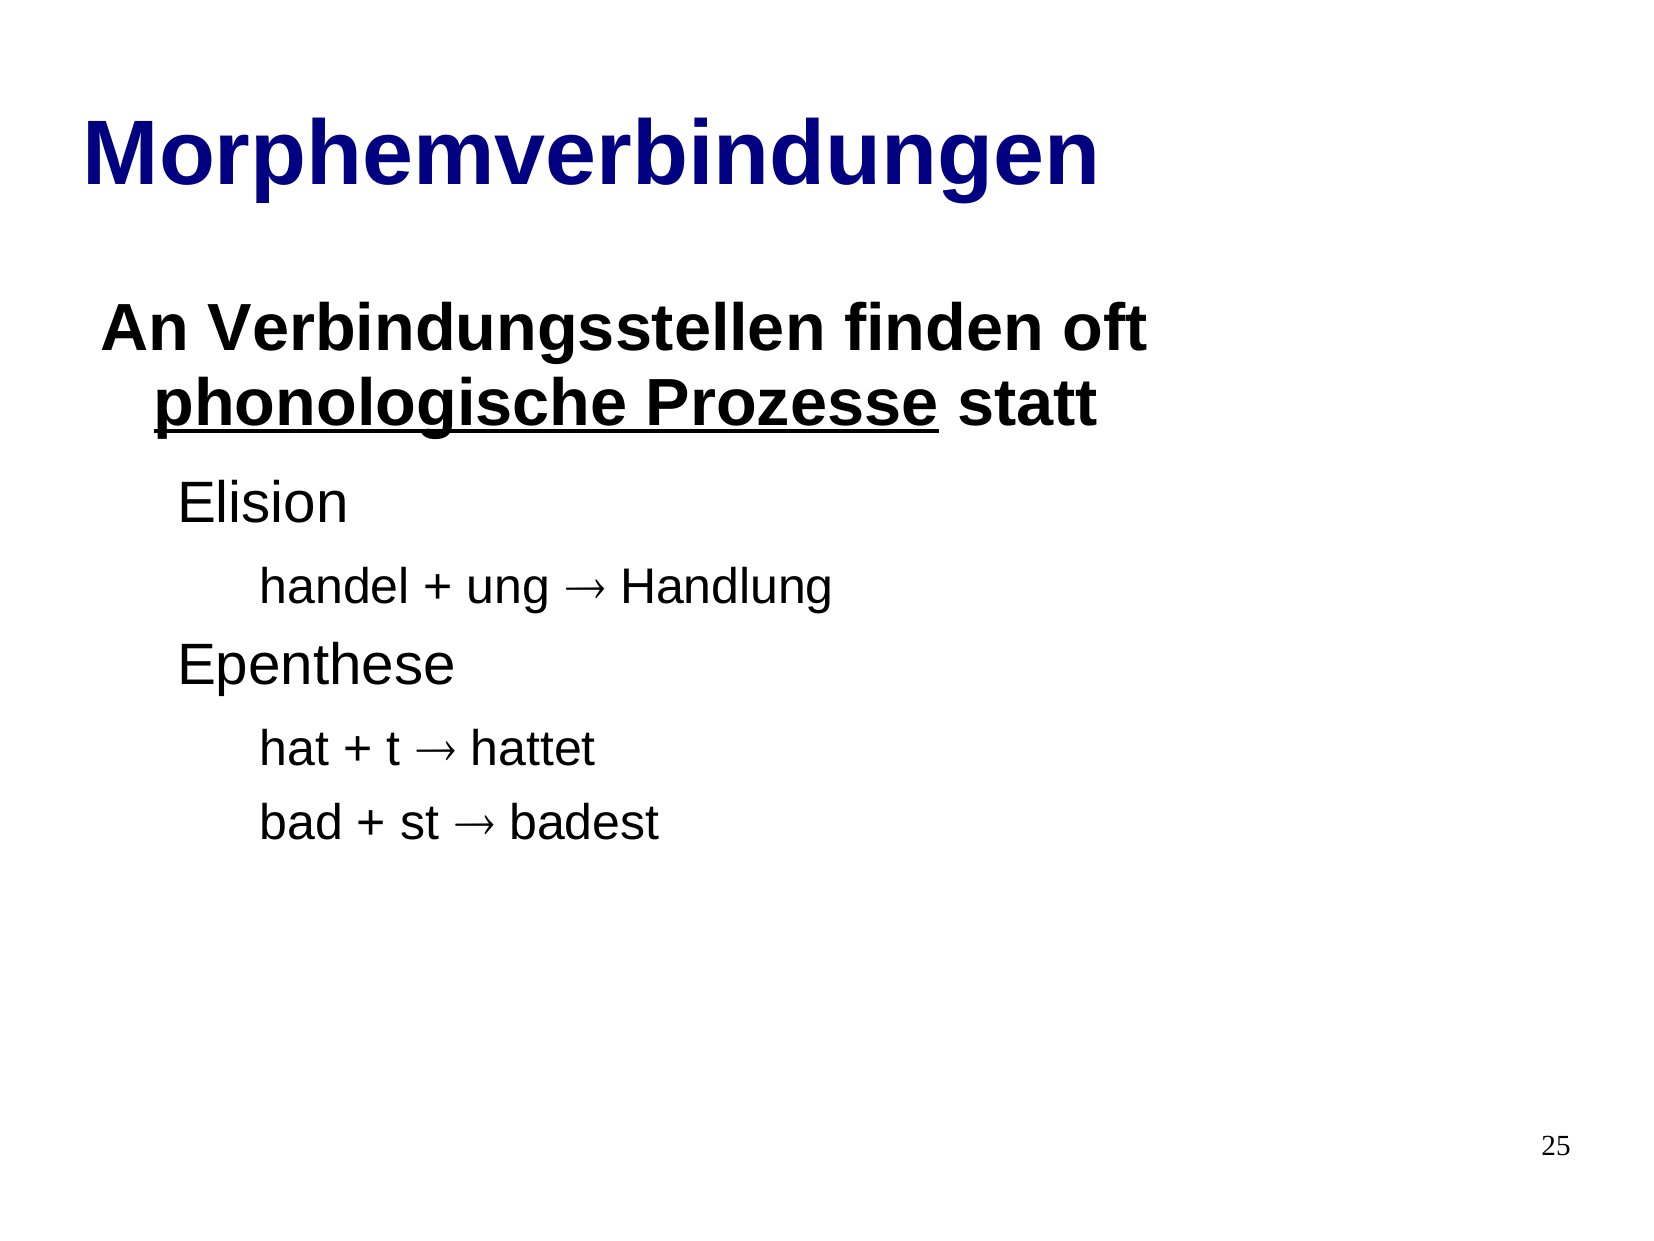

# Morphemverbindungen
An Verbindungsstellen finden oft phonologische Prozesse statt
Elision
handel + ung  Handlung
Epenthese
hat + t  hattet
bad + st  badest
25